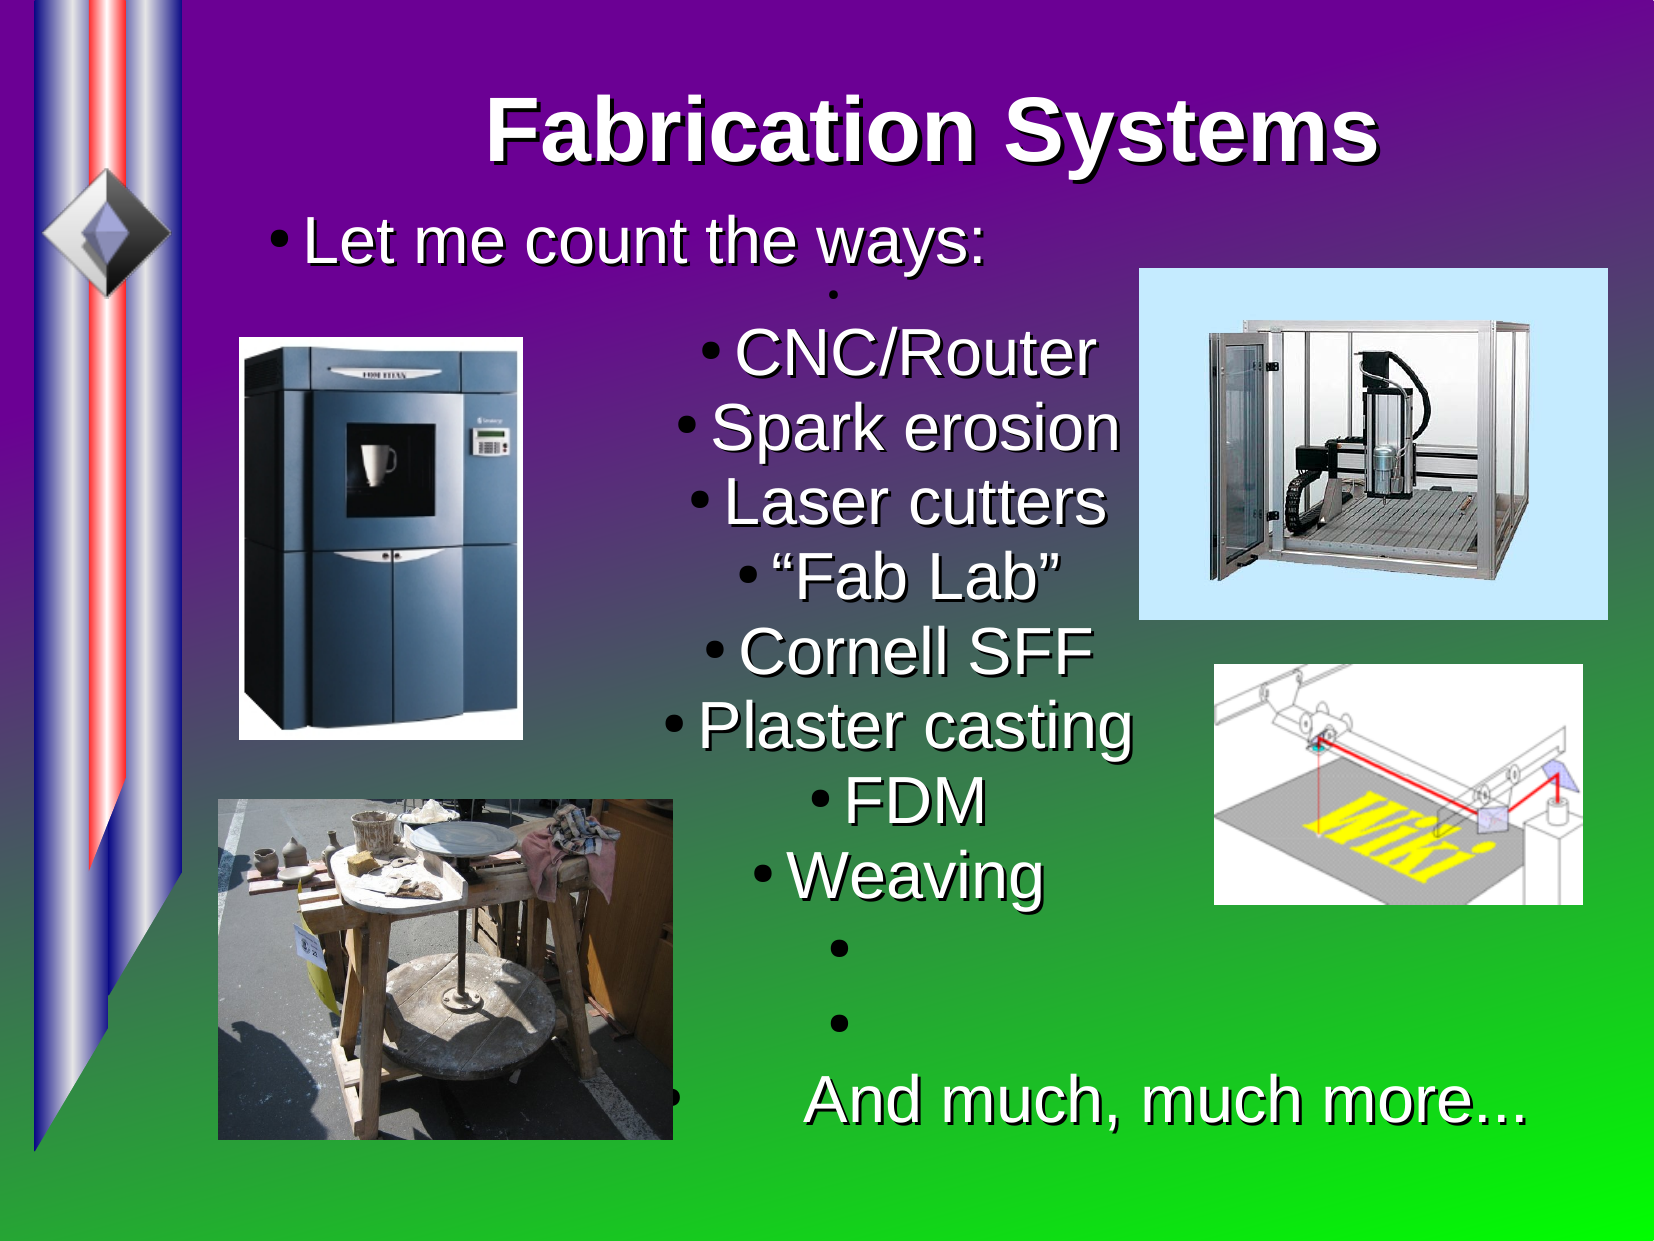

# Fabrication Systems
Let me count the ways:
CNC/Router
Spark erosion
Laser cutters
“Fab Lab”
Cornell SFF
Plaster casting
FDM
Weaving
 	And much, much more...